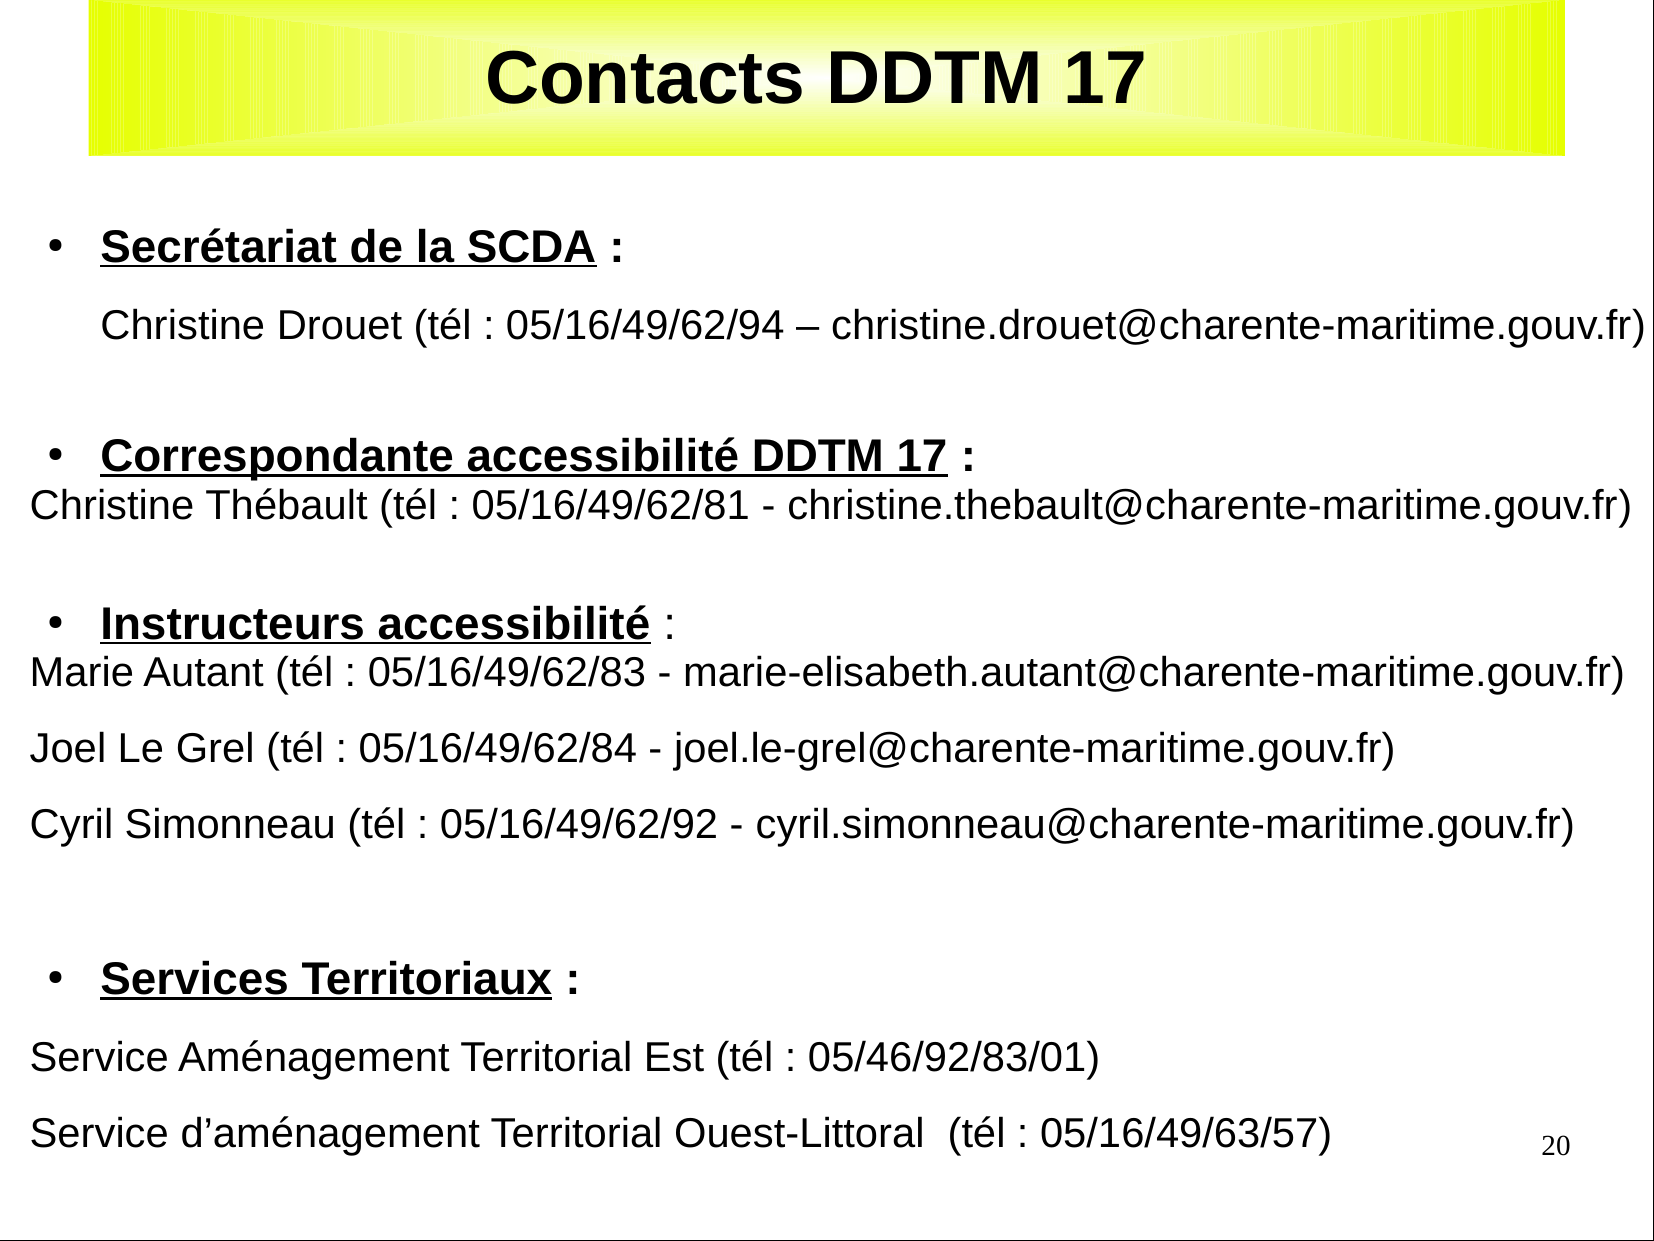

# Contacts DDTM 17
Secrétariat de la SCDA :
Christine Drouet (tél : 05/16/49/62/94 – christine.drouet@charente-maritime.gouv.fr)
Correspondante accessibilité DDTM 17 :
Christine Thébault (tél : 05/16/49/62/81 - christine.thebault@charente-maritime.gouv.fr)
Instructeurs accessibilité :
Marie Autant (tél : 05/16/49/62/83 - marie-elisabeth.autant@charente-maritime.gouv.fr)
Joel Le Grel (tél : 05/16/49/62/84 - joel.le-grel@charente-maritime.gouv.fr)
Cyril Simonneau (tél : 05/16/49/62/92 - cyril.simonneau@charente-maritime.gouv.fr)
Services Territoriaux :
Service Aménagement Territorial Est (tél : 05/46/92/83/01)
Service d’aménagement Territorial Ouest-Littoral (tél : 05/16/49/63/57)
20